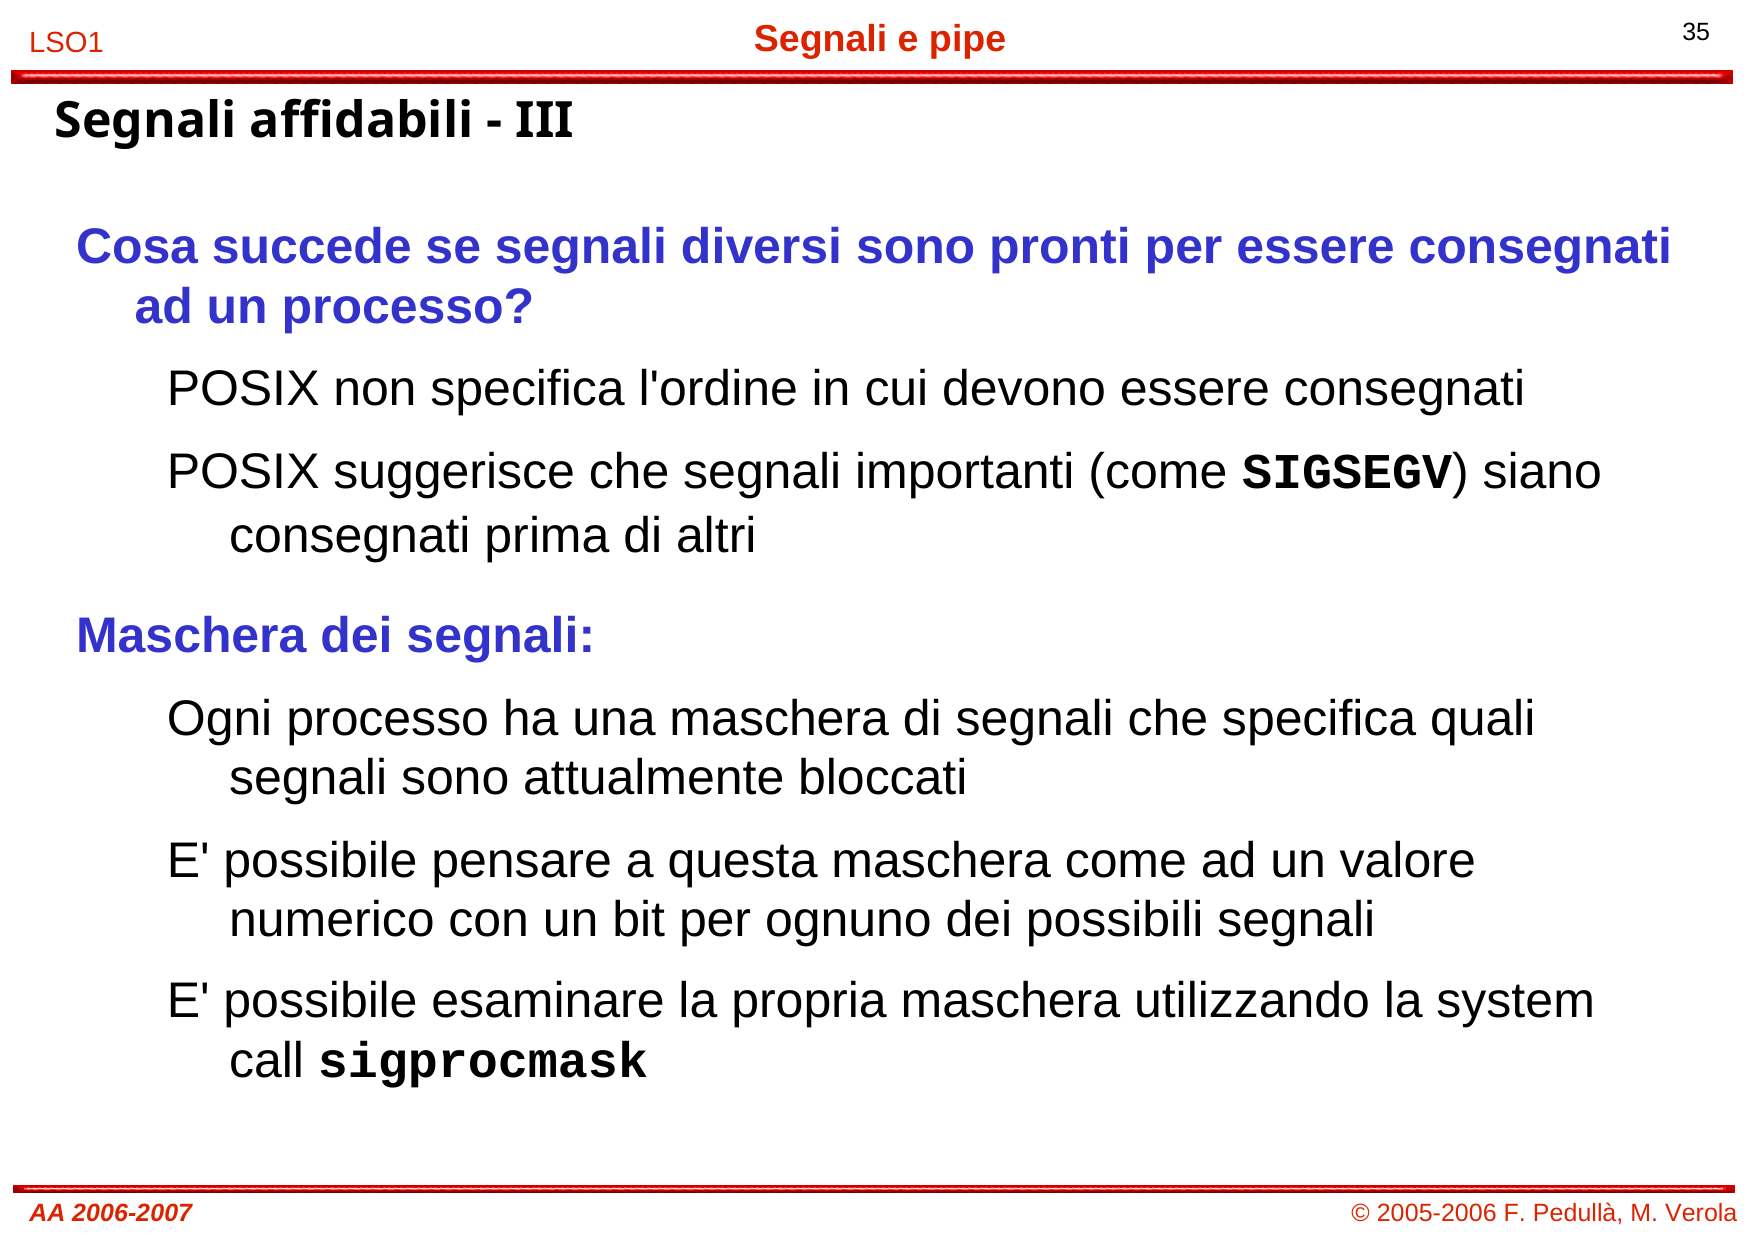

# Segnali affidabili - III
Cosa succede se segnali diversi sono pronti per essere consegnati ad un processo?
POSIX non specifica l'ordine in cui devono essere consegnati
POSIX suggerisce che segnali importanti (come SIGSEGV) siano consegnati prima di altri
Maschera dei segnali:
Ogni processo ha una maschera di segnali che specifica quali segnali sono attualmente bloccati
E' possibile pensare a questa maschera come ad un valore numerico con un bit per ognuno dei possibili segnali
E' possibile esaminare la propria maschera utilizzando la system call sigprocmask